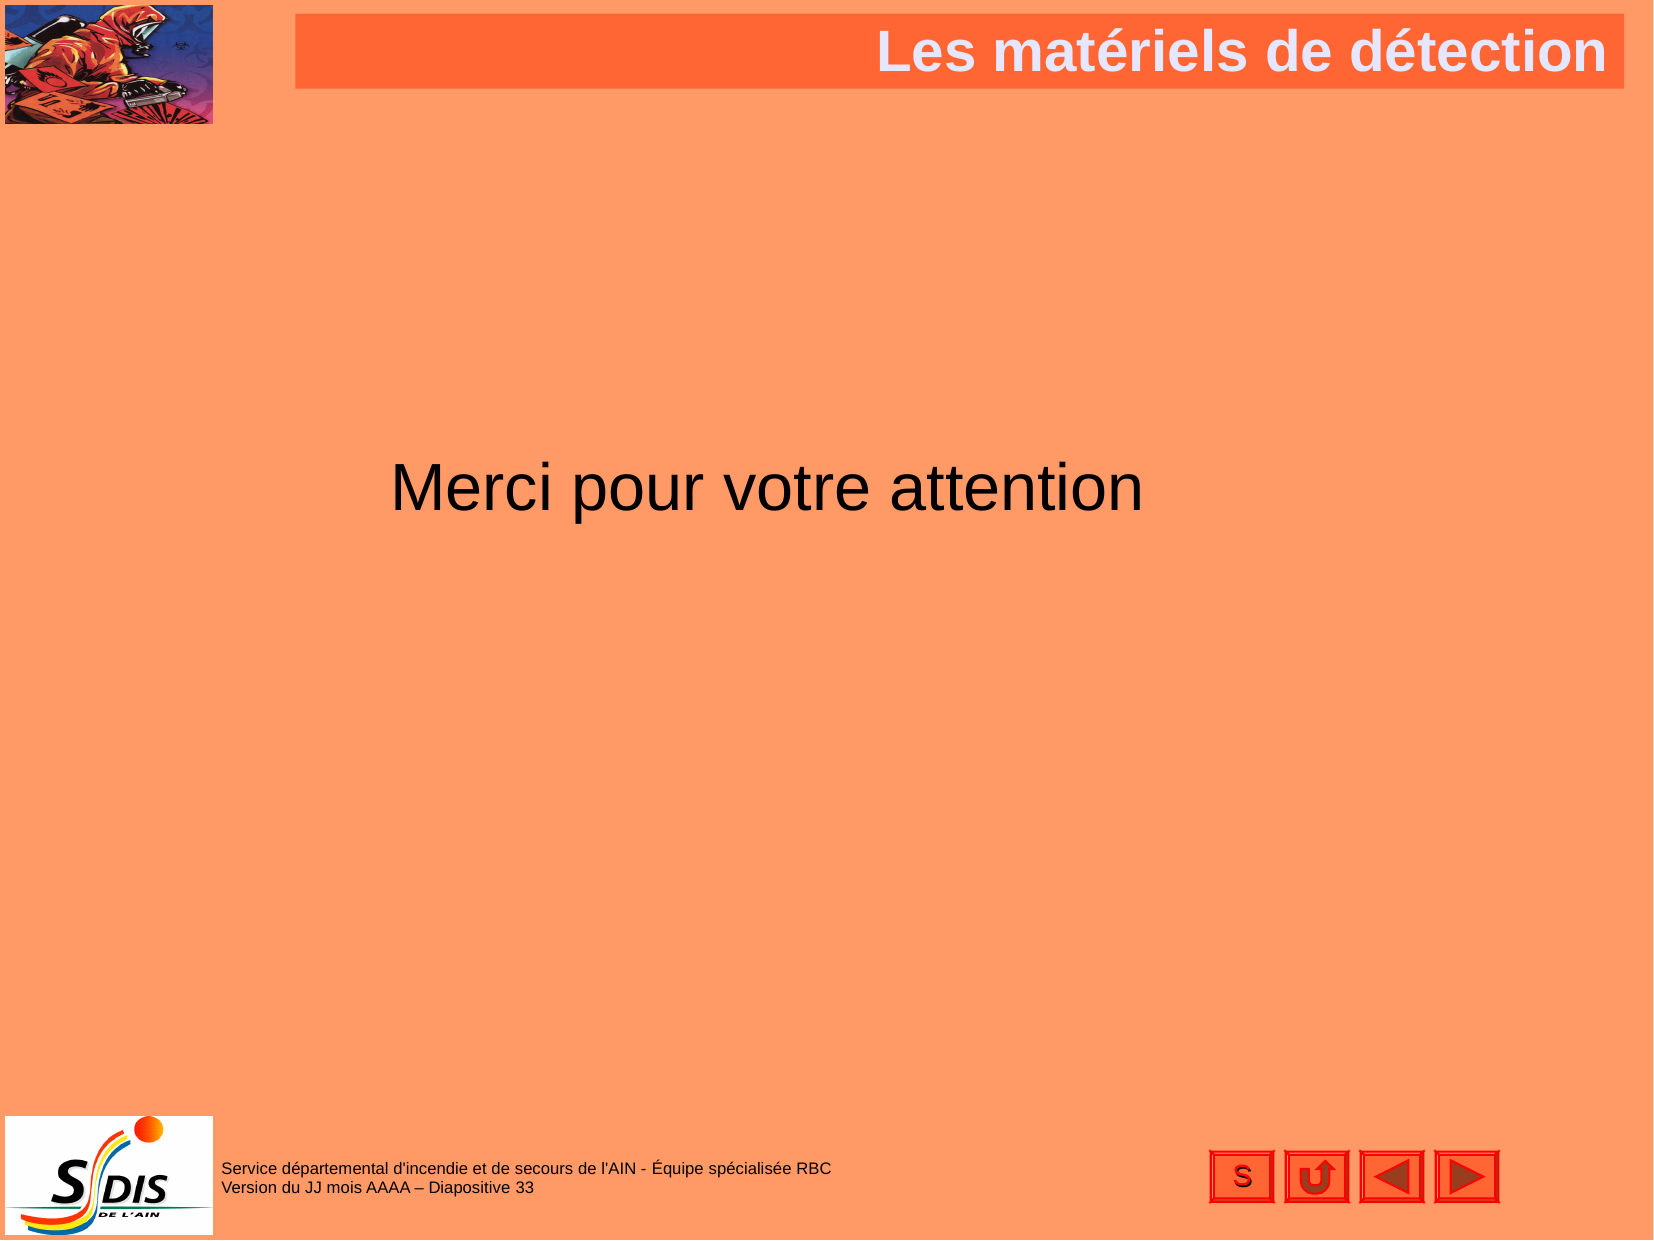

Les matériels de détection
Merci pour votre attention